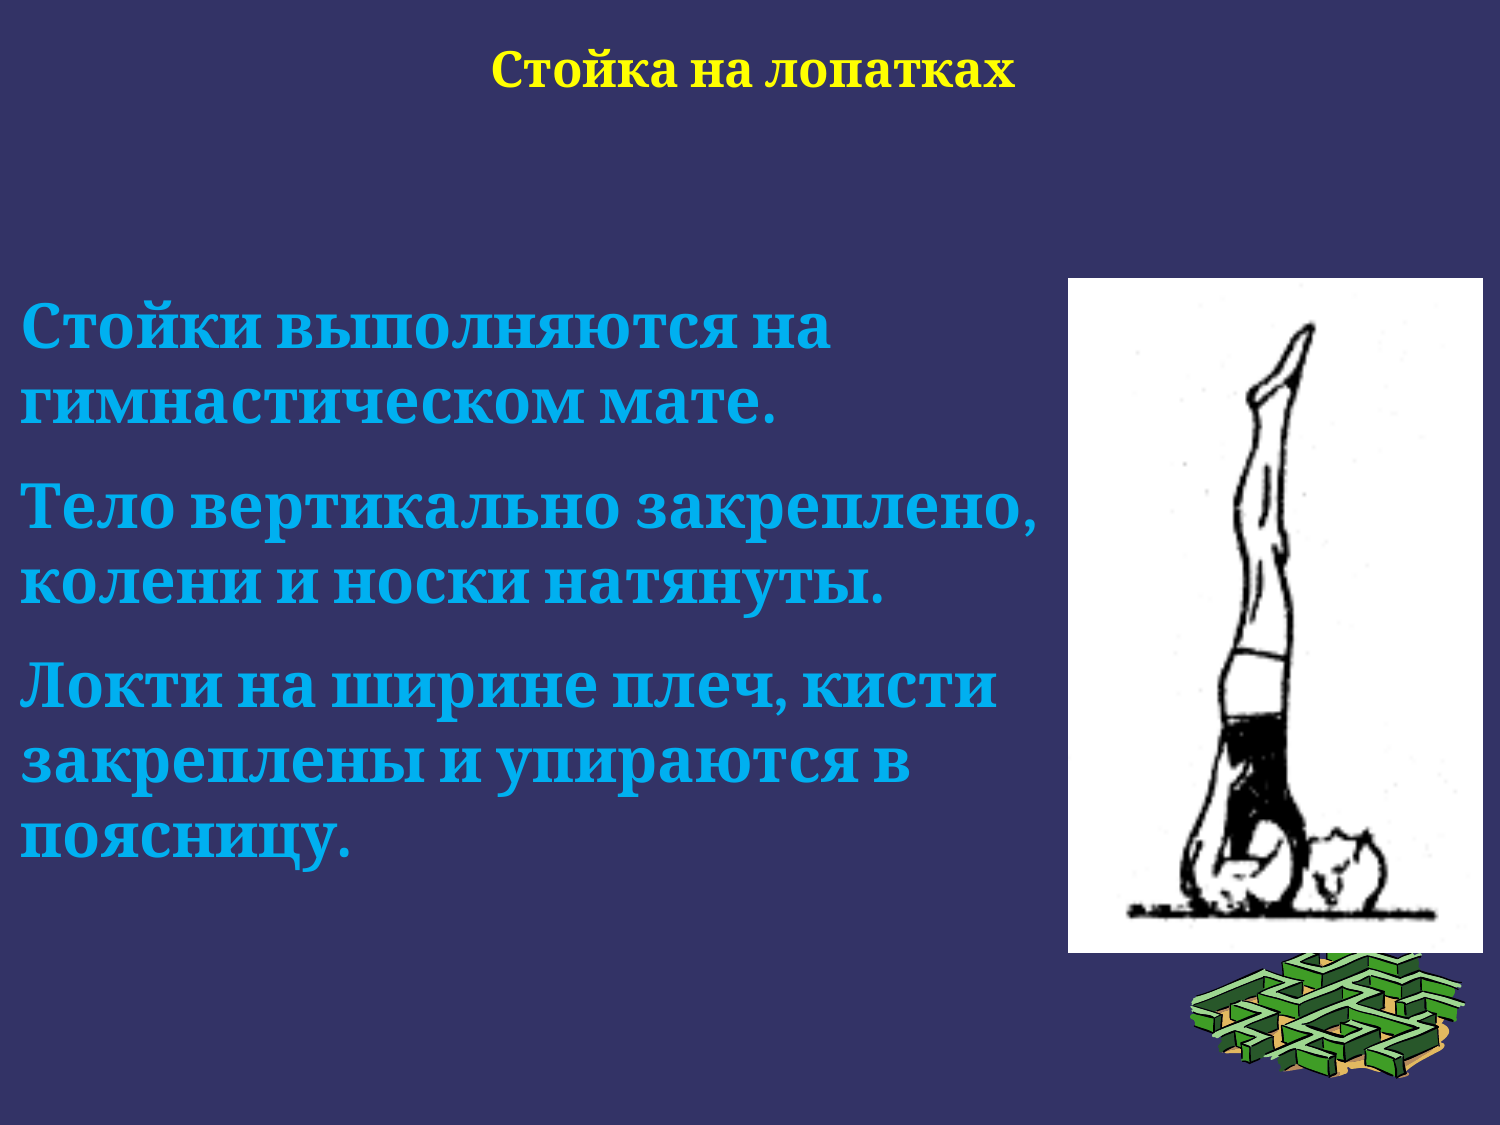

# Стойка на лопатках
Стойки выполняются на гимнастическом мате.
Тело вертикально закреплено, колени и носки натянуты.
Локти на ширине плеч, кисти закреплены и упираются в поясницу.